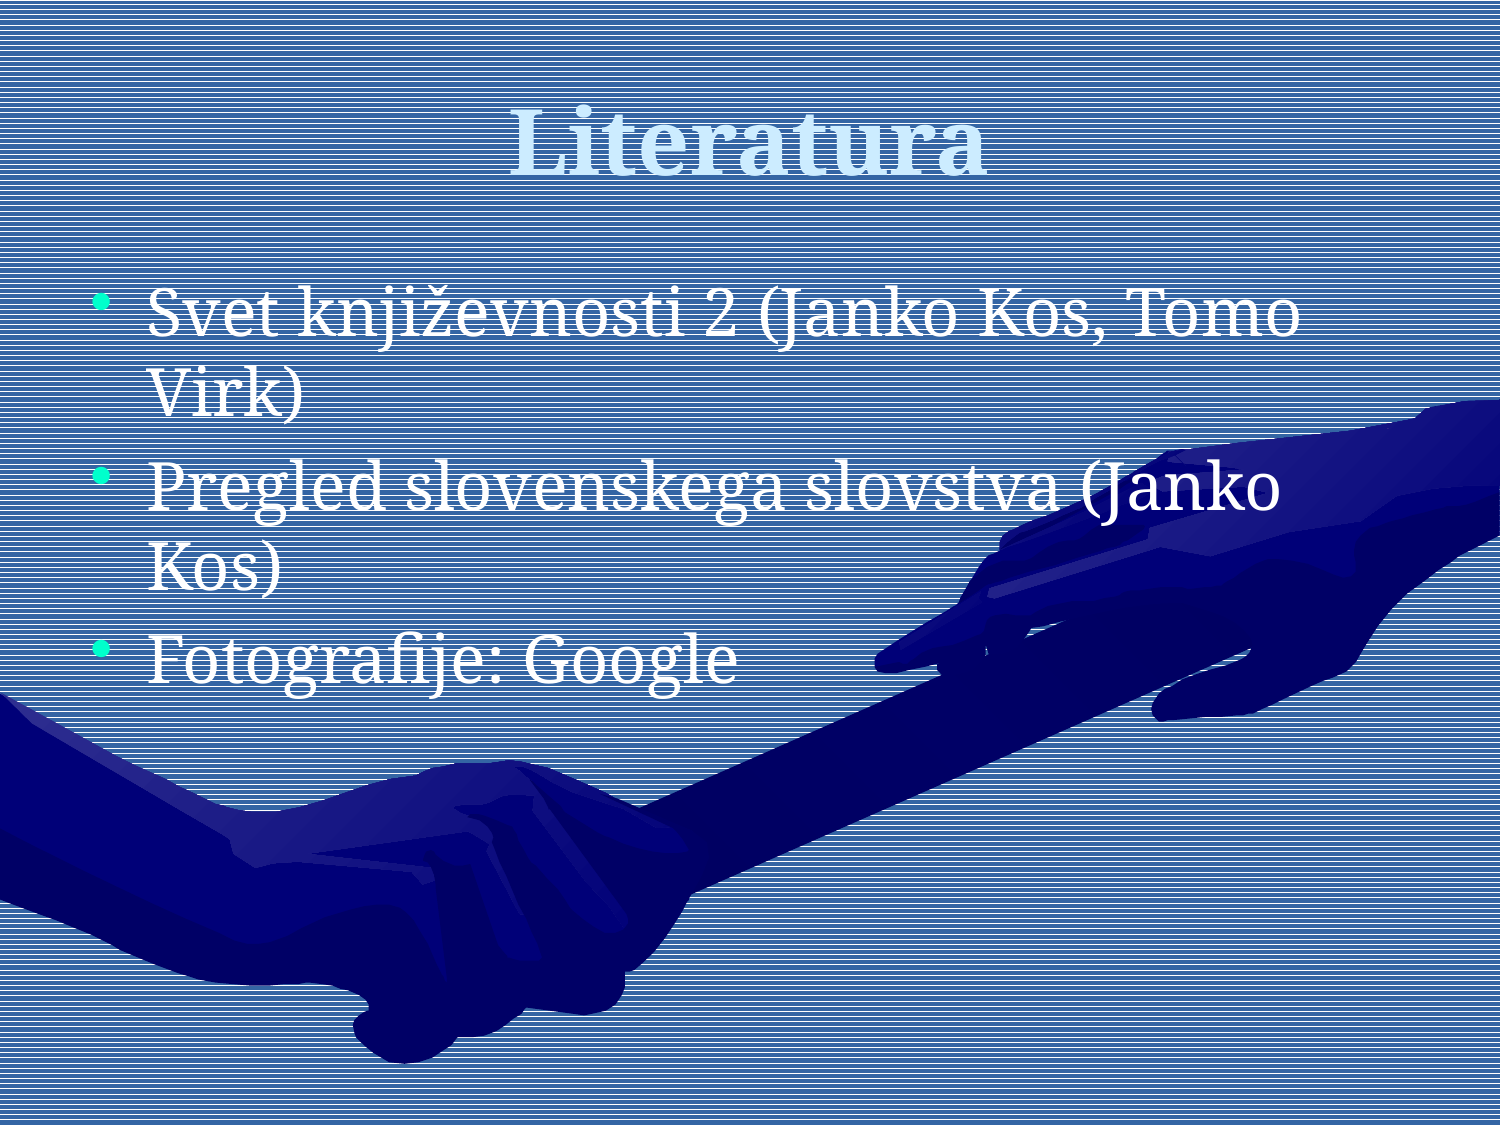

# Literatura
Svet književnosti 2 (Janko Kos, Tomo Virk)
Pregled slovenskega slovstva (Janko Kos)
Fotografije: Google